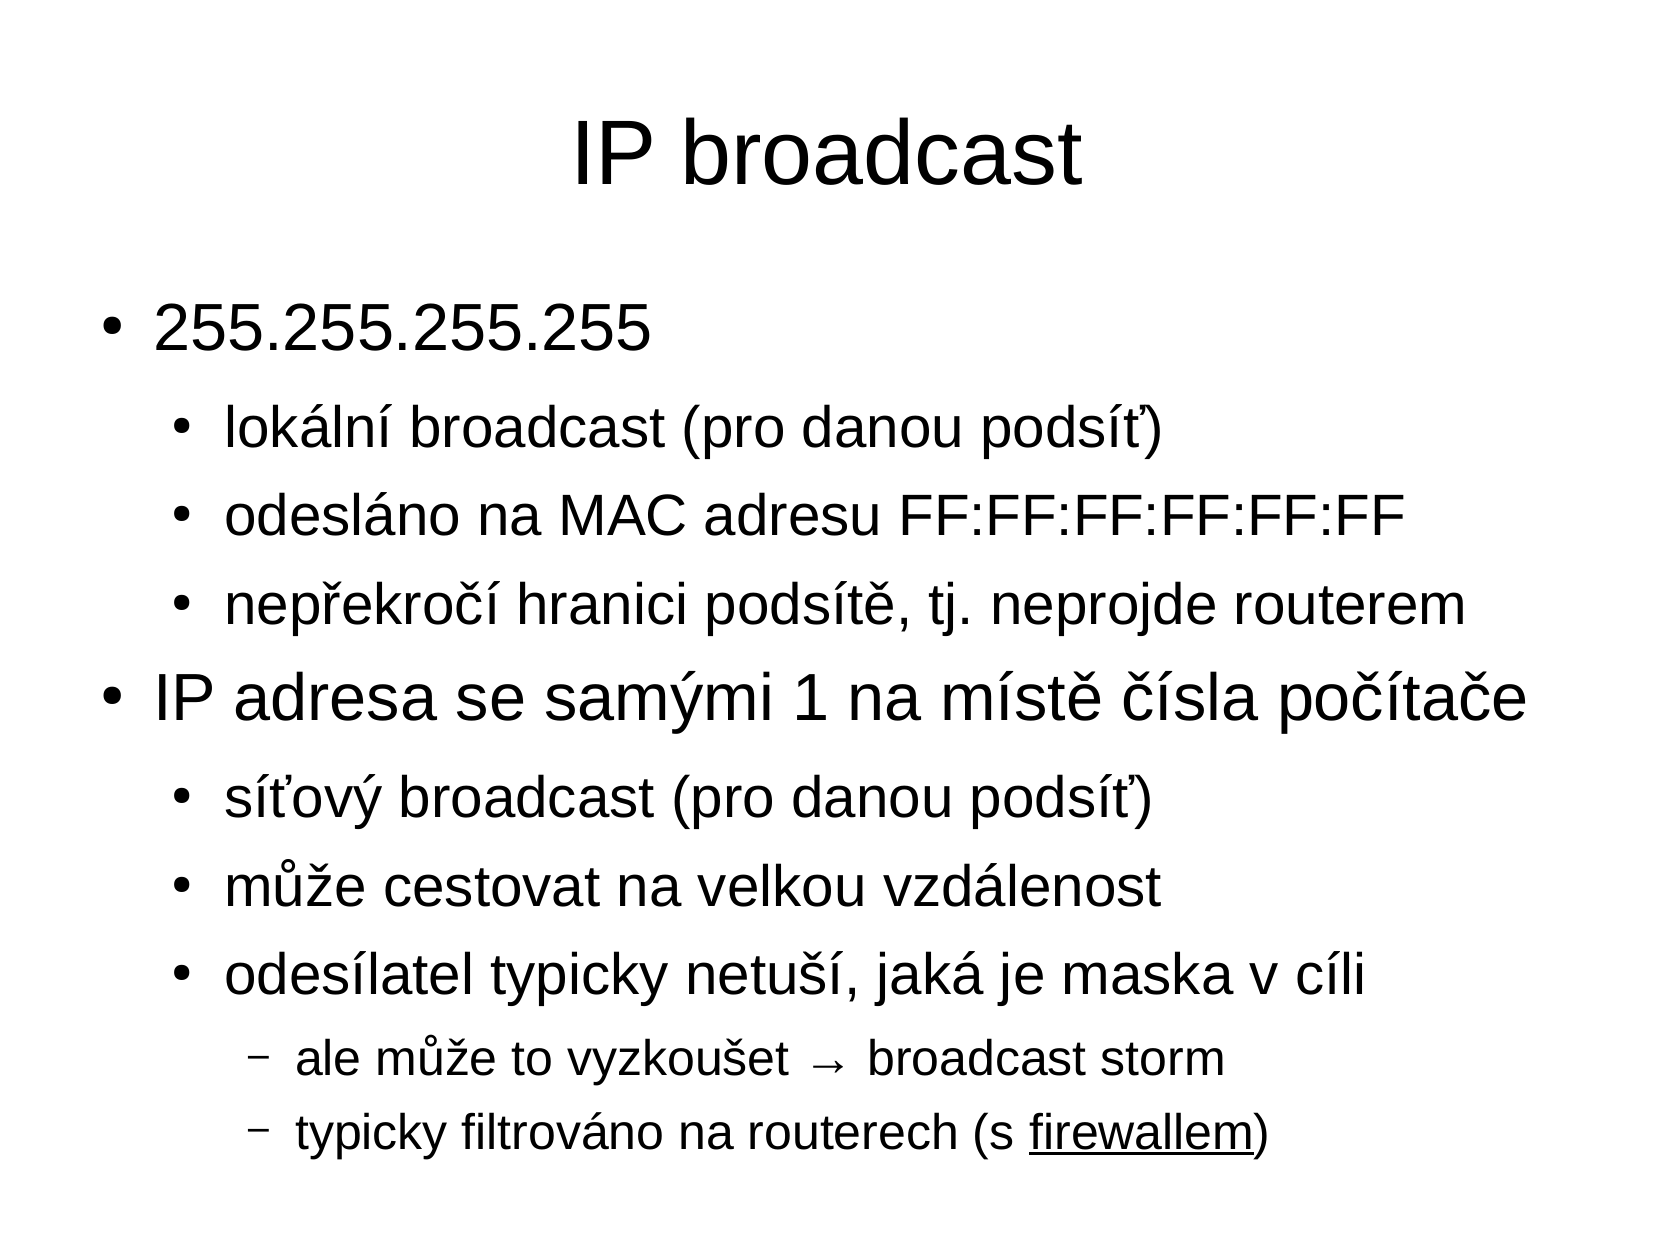

# IP broadcast
255.255.255.255
lokální broadcast (pro danou podsíť)
odesláno na MAC adresu FF:FF:FF:FF:FF:FF
nepřekročí hranici podsítě, tj. neprojde routerem
IP adresa se samými 1 na místě čísla počítače
síťový broadcast (pro danou podsíť)
může cestovat na velkou vzdálenost
odesílatel typicky netuší, jaká je maska v cíli
ale může to vyzkoušet → broadcast storm
typicky filtrováno na routerech (s firewallem)